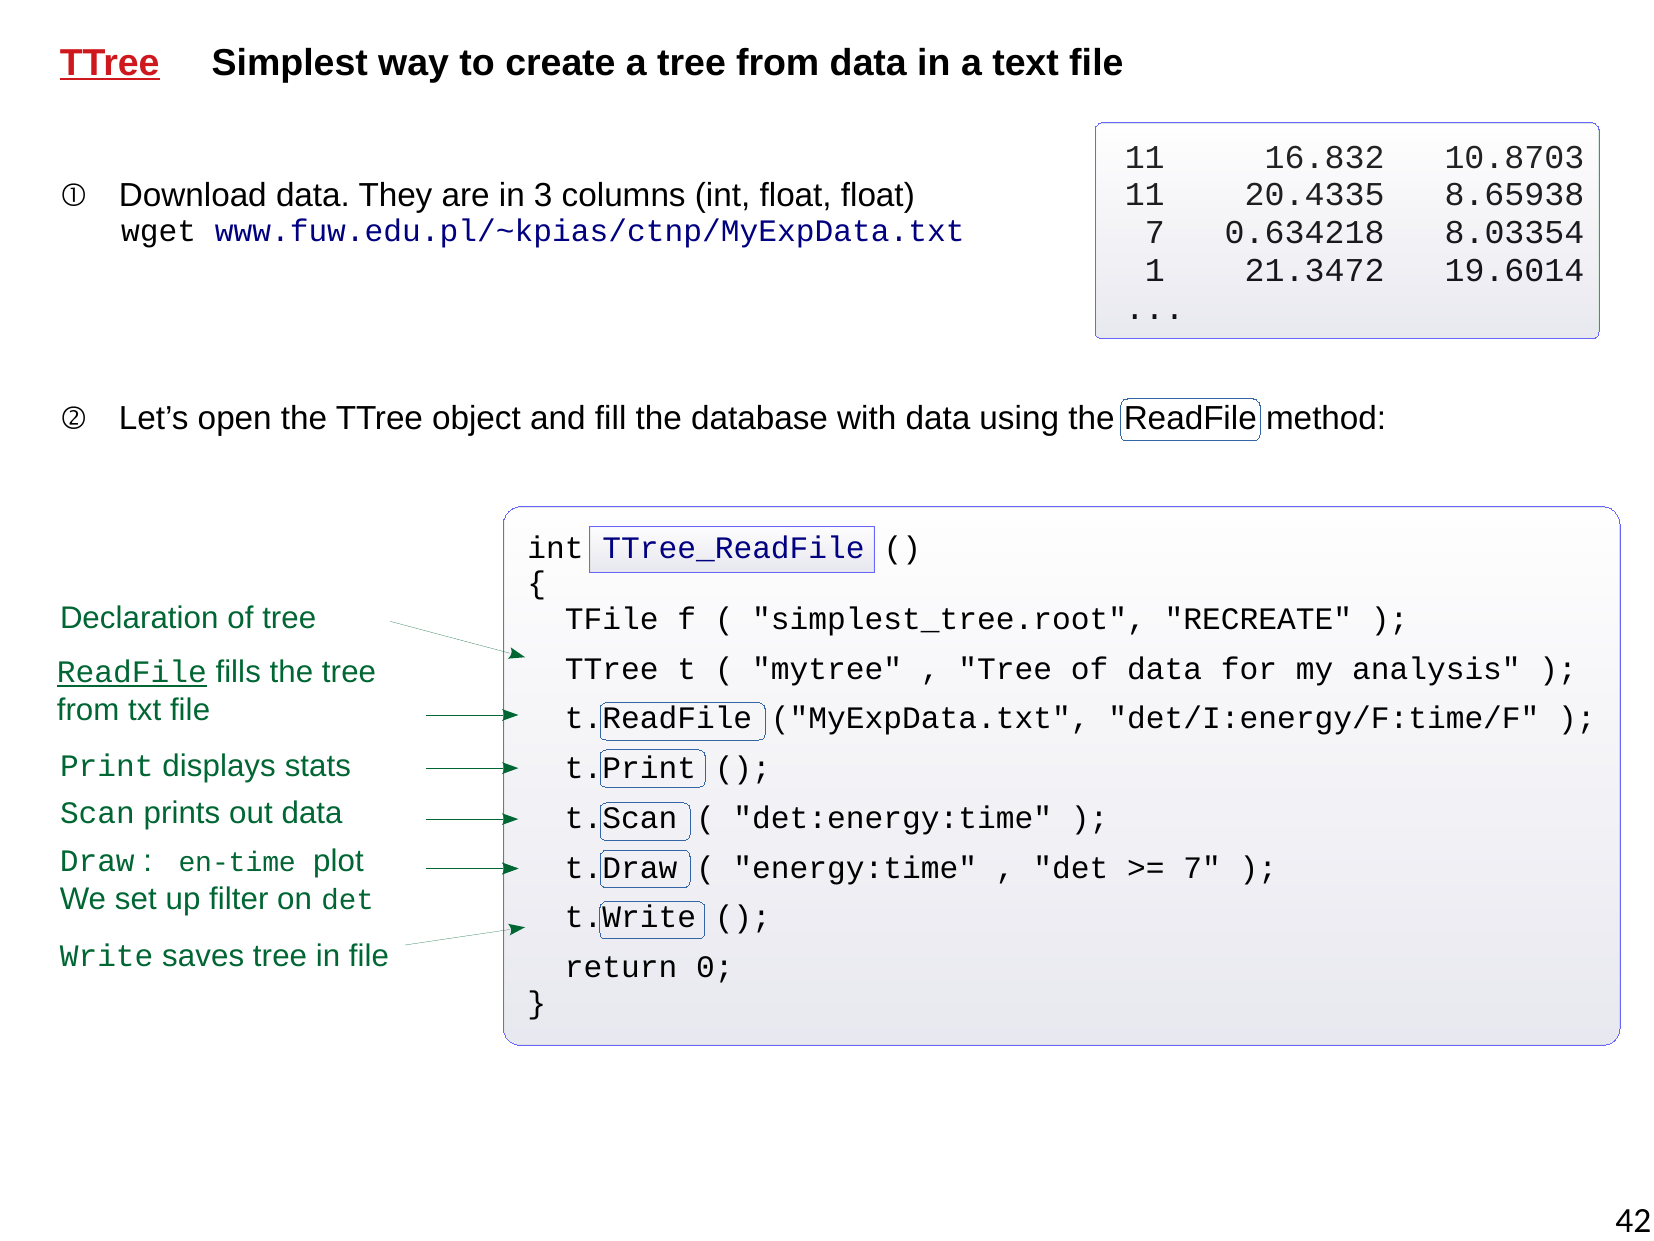

TTree Simplest way to create a tree from data in a text file
➀ Download data. They are in 3 columns (int, float, float)
 wget www.fuw.edu.pl/~kpias/ctnp/MyExpData.txt
➁ Let’s open the TTree object and fill the database with data using the ReadFile method:
11 16.832 10.8703
11 20.4335 8.65938
 7 0.634218 8.03354
 1 21.3472 19.6014
...
int TTree_ReadFile ()
{
 TFile f ( "simplest_tree.root", "RECREATE" );
 TTree t ( "mytree" , "Tree of data for my analysis" );
 t.ReadFile ("MyExpData.txt", "det/I:energy/F:time/F" );
 t.Print ();
 t.Scan ( "det:energy:time" );
 t.Draw ( "energy:time" , "det >= 7" );
 t.Write ();
 return 0;
}
Declaration of tree
ReadFile fills the tree
from txt file
Print displays stats
Scan prints out data
Draw : en-time plot
We set up filter on det
Write saves tree in file